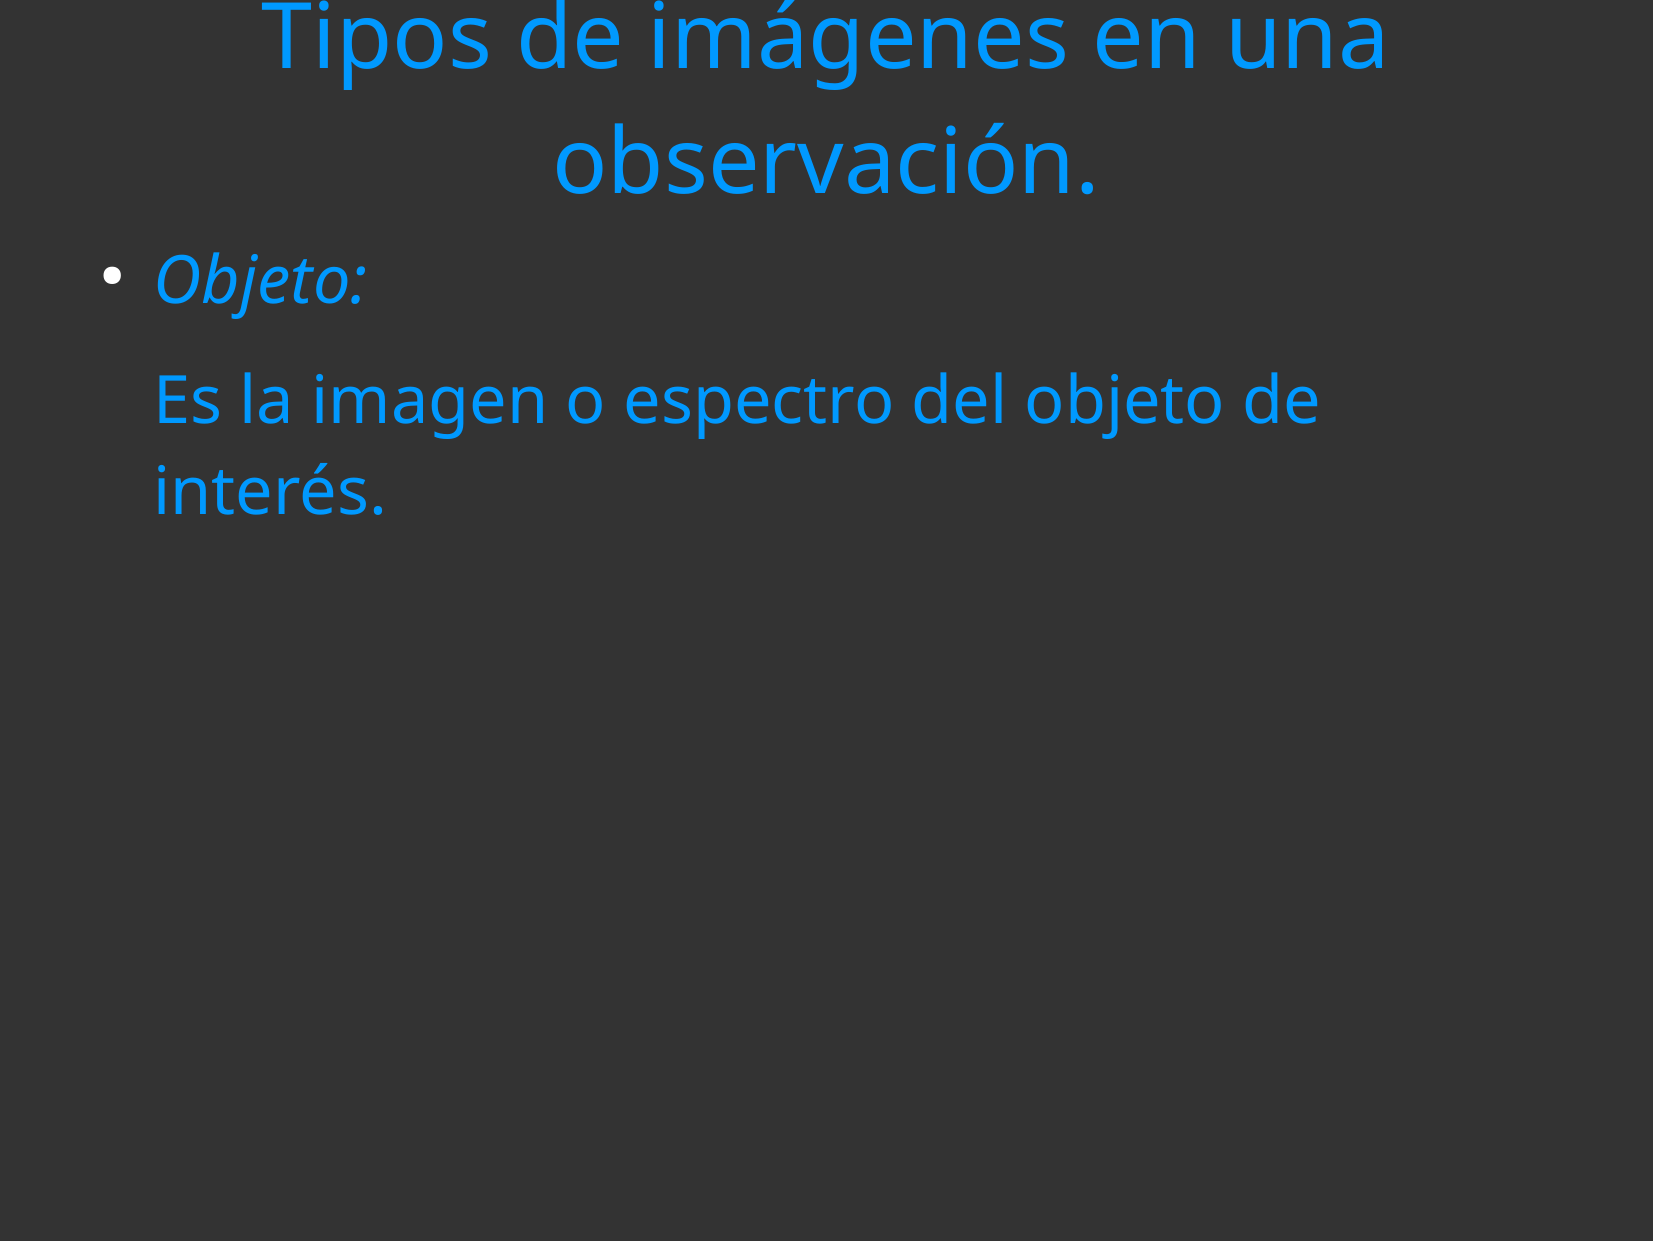

# Tipos de imágenes en una observación.
Objeto:
Es la imagen o espectro del objeto de interés.